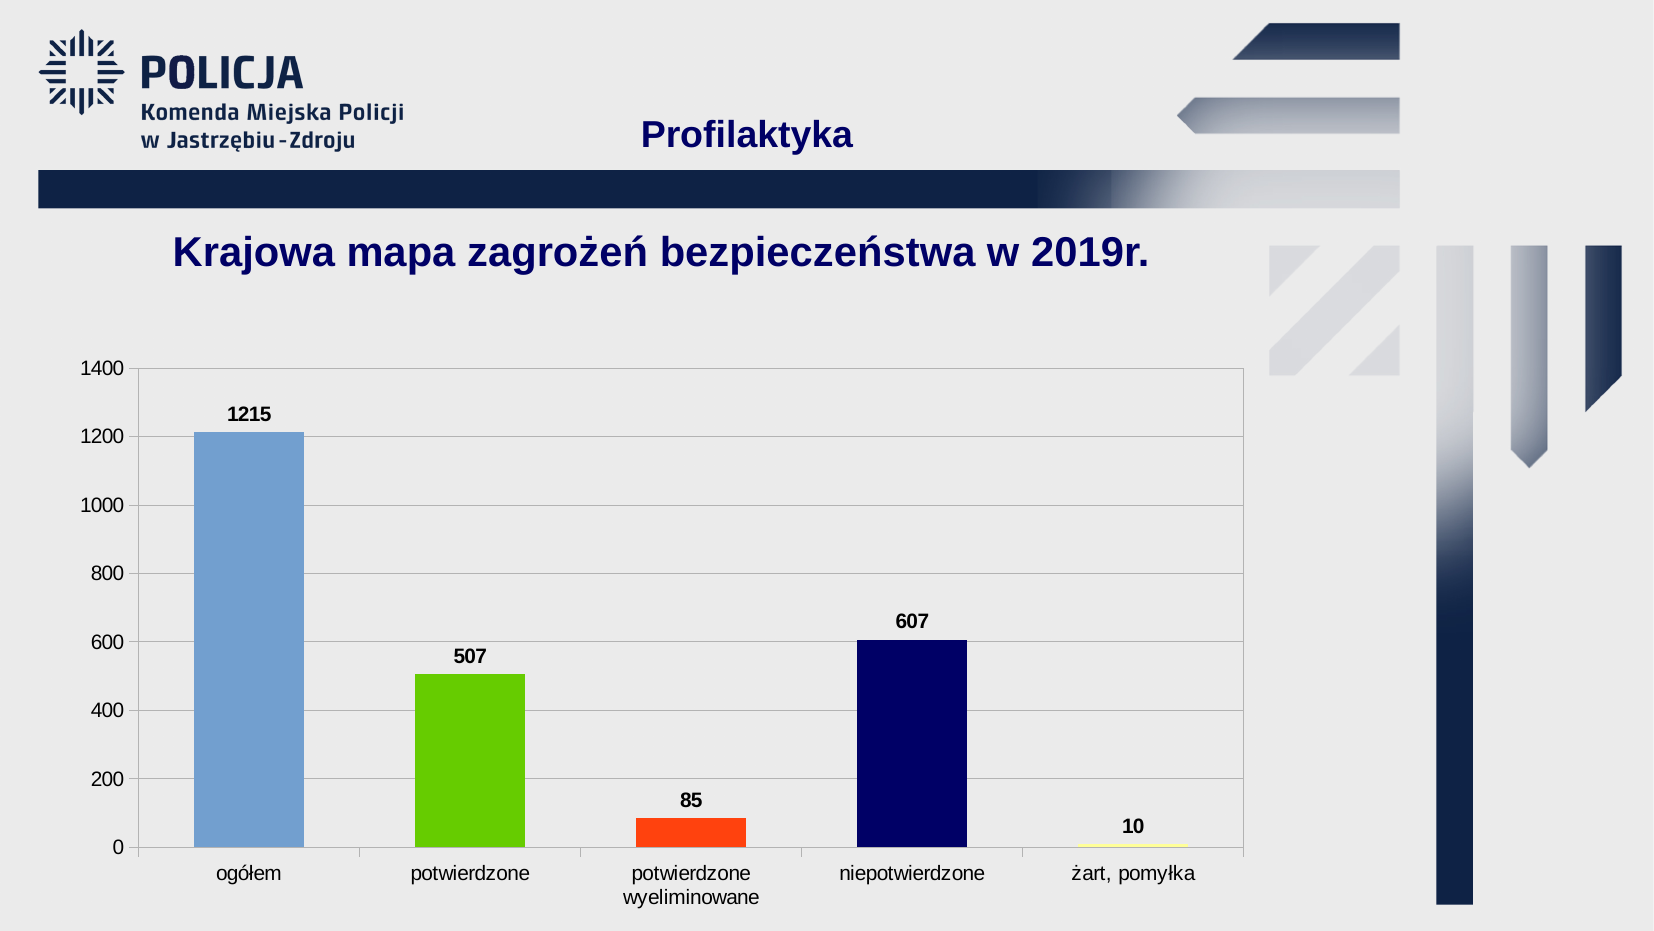

Profilaktyka
Krajowa mapa zagrożeń bezpieczeństwa w 2019r.
### Chart
| Category | 2019 |
|---|---|
| ogółem | 1215.0 |
| potwierdzone | 507.0 |
| potwierdzone wyeliminowane | 85.0 |
| niepotwierdzone | 607.0 |
| żart, pomyłka | 10.0 |